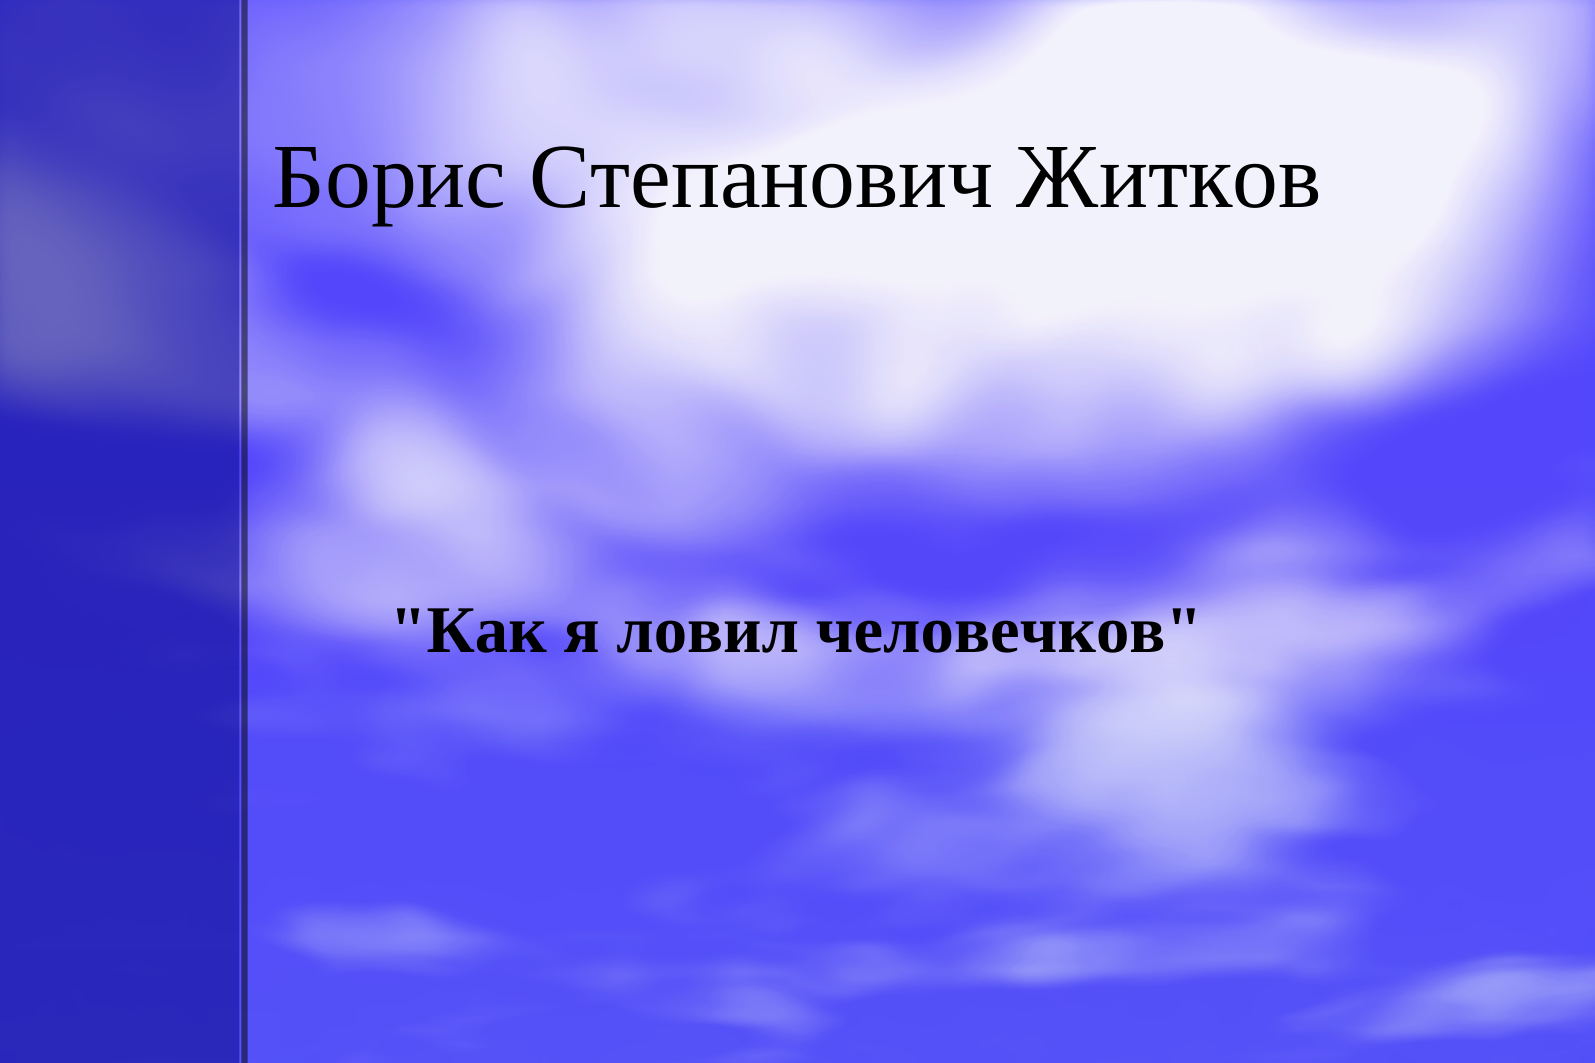

# Борис Степанович Житков
"Как я ловил человечков"